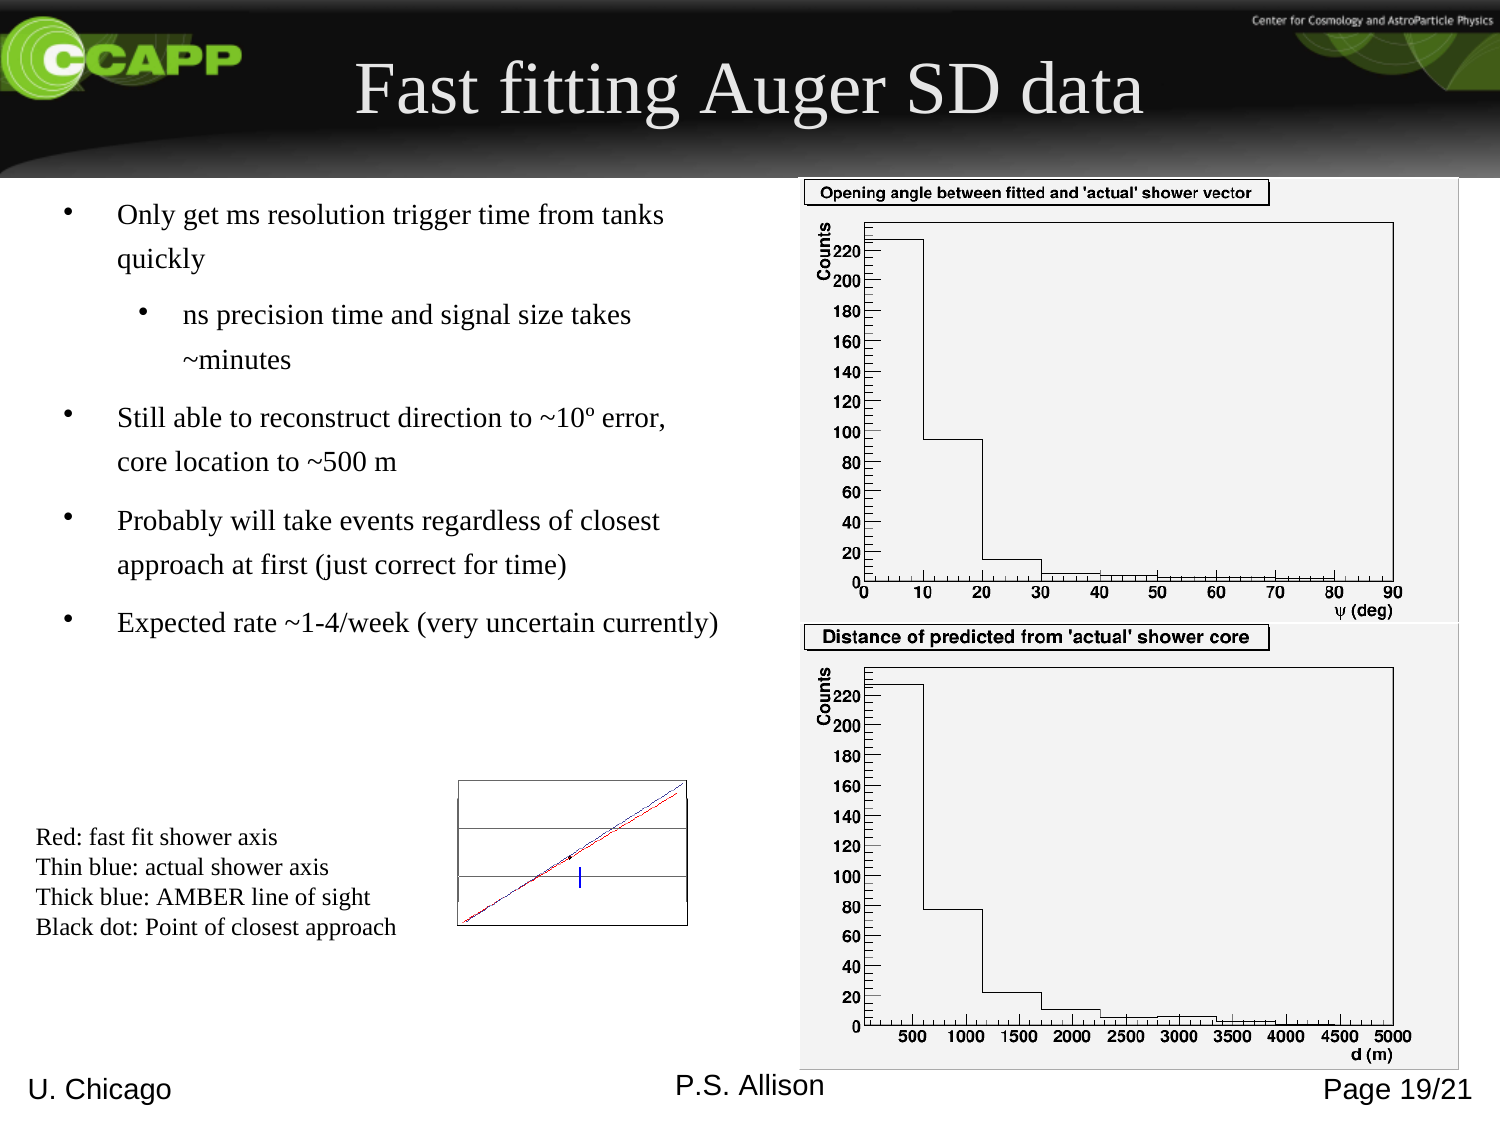

# Fast fitting Auger SD data
Only get ms resolution trigger time from tanks quickly
ns precision time and signal size takes ~minutes
Still able to reconstruct direction to ~10º error, core location to ~500 m
Probably will take events regardless of closest approach at first (just correct for time)
Expected rate ~1-4/week (very uncertain currently)
Red: fast fit shower axis
Thin blue: actual shower axis
Thick blue: AMBER line of sight
Black dot: Point of closest approach